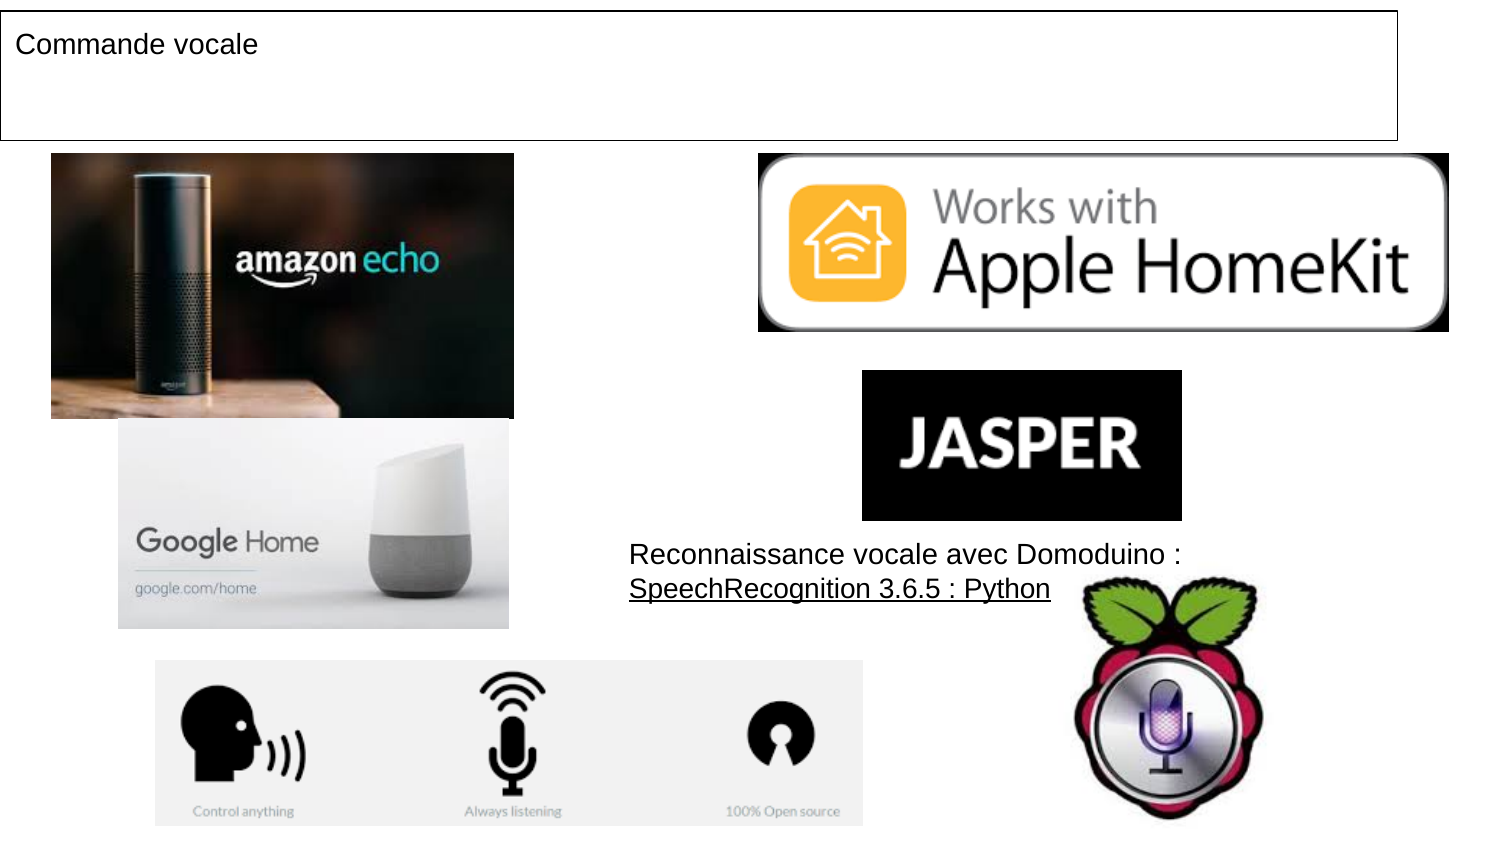

# Commande vocale
Reconnaissance vocale avec Domoduino :SpeechRecognition 3.6.5 : Python
SpeechRecognition Python